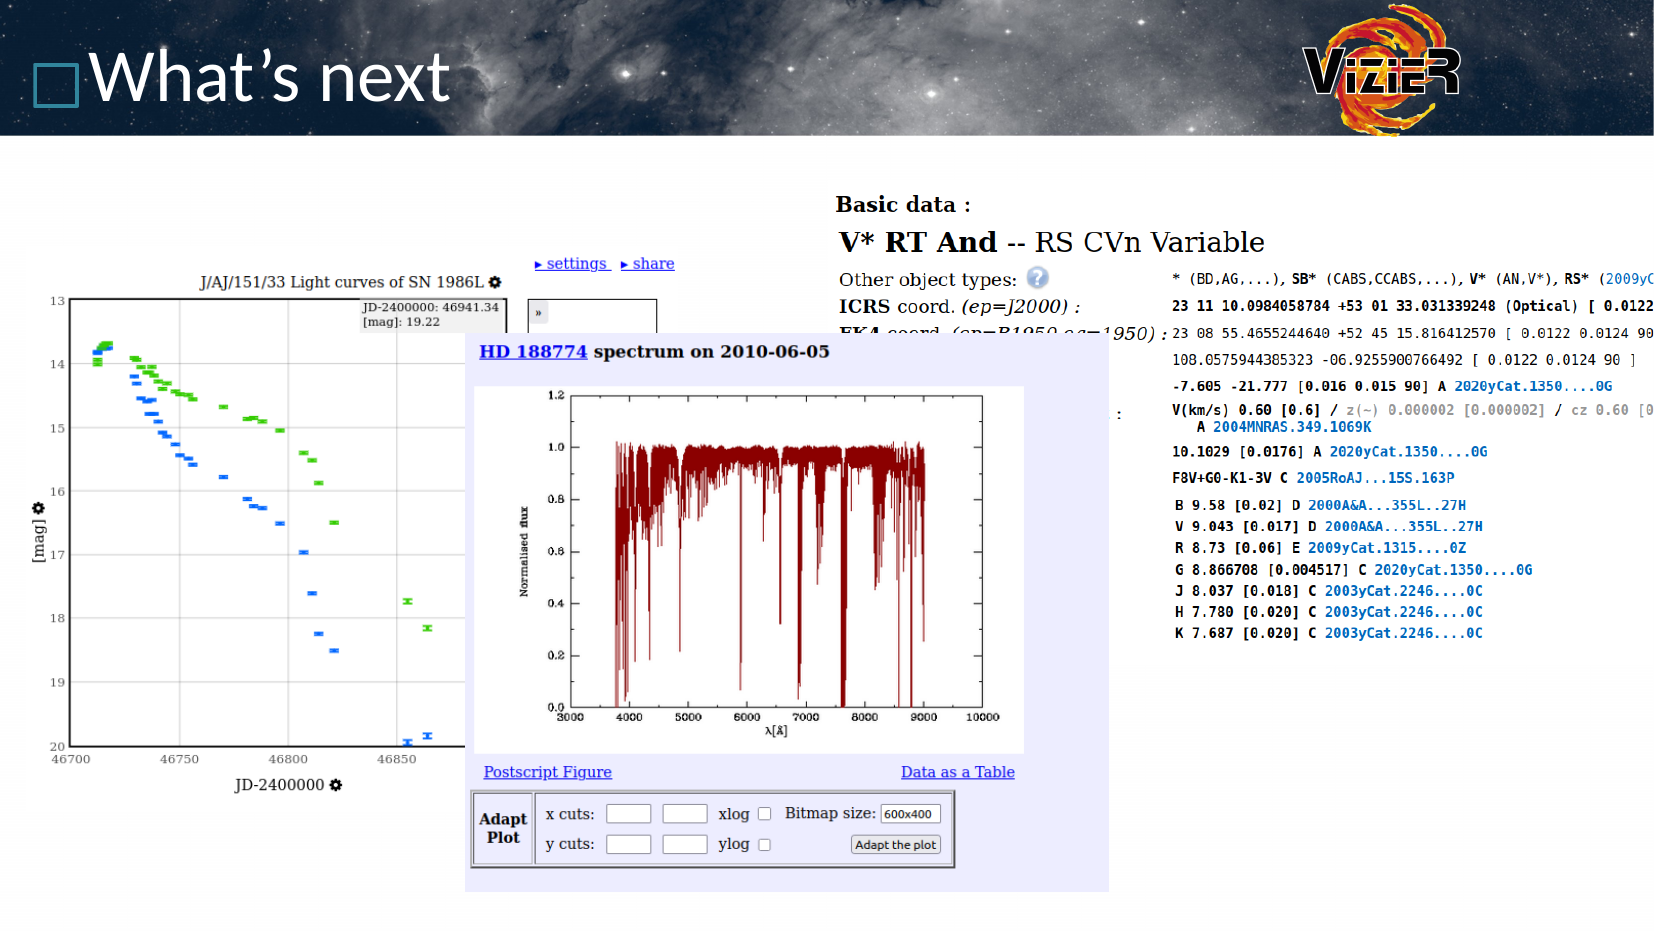

# What’s next
IVOA 2024, Malta - DOI status for VizieR catalogue